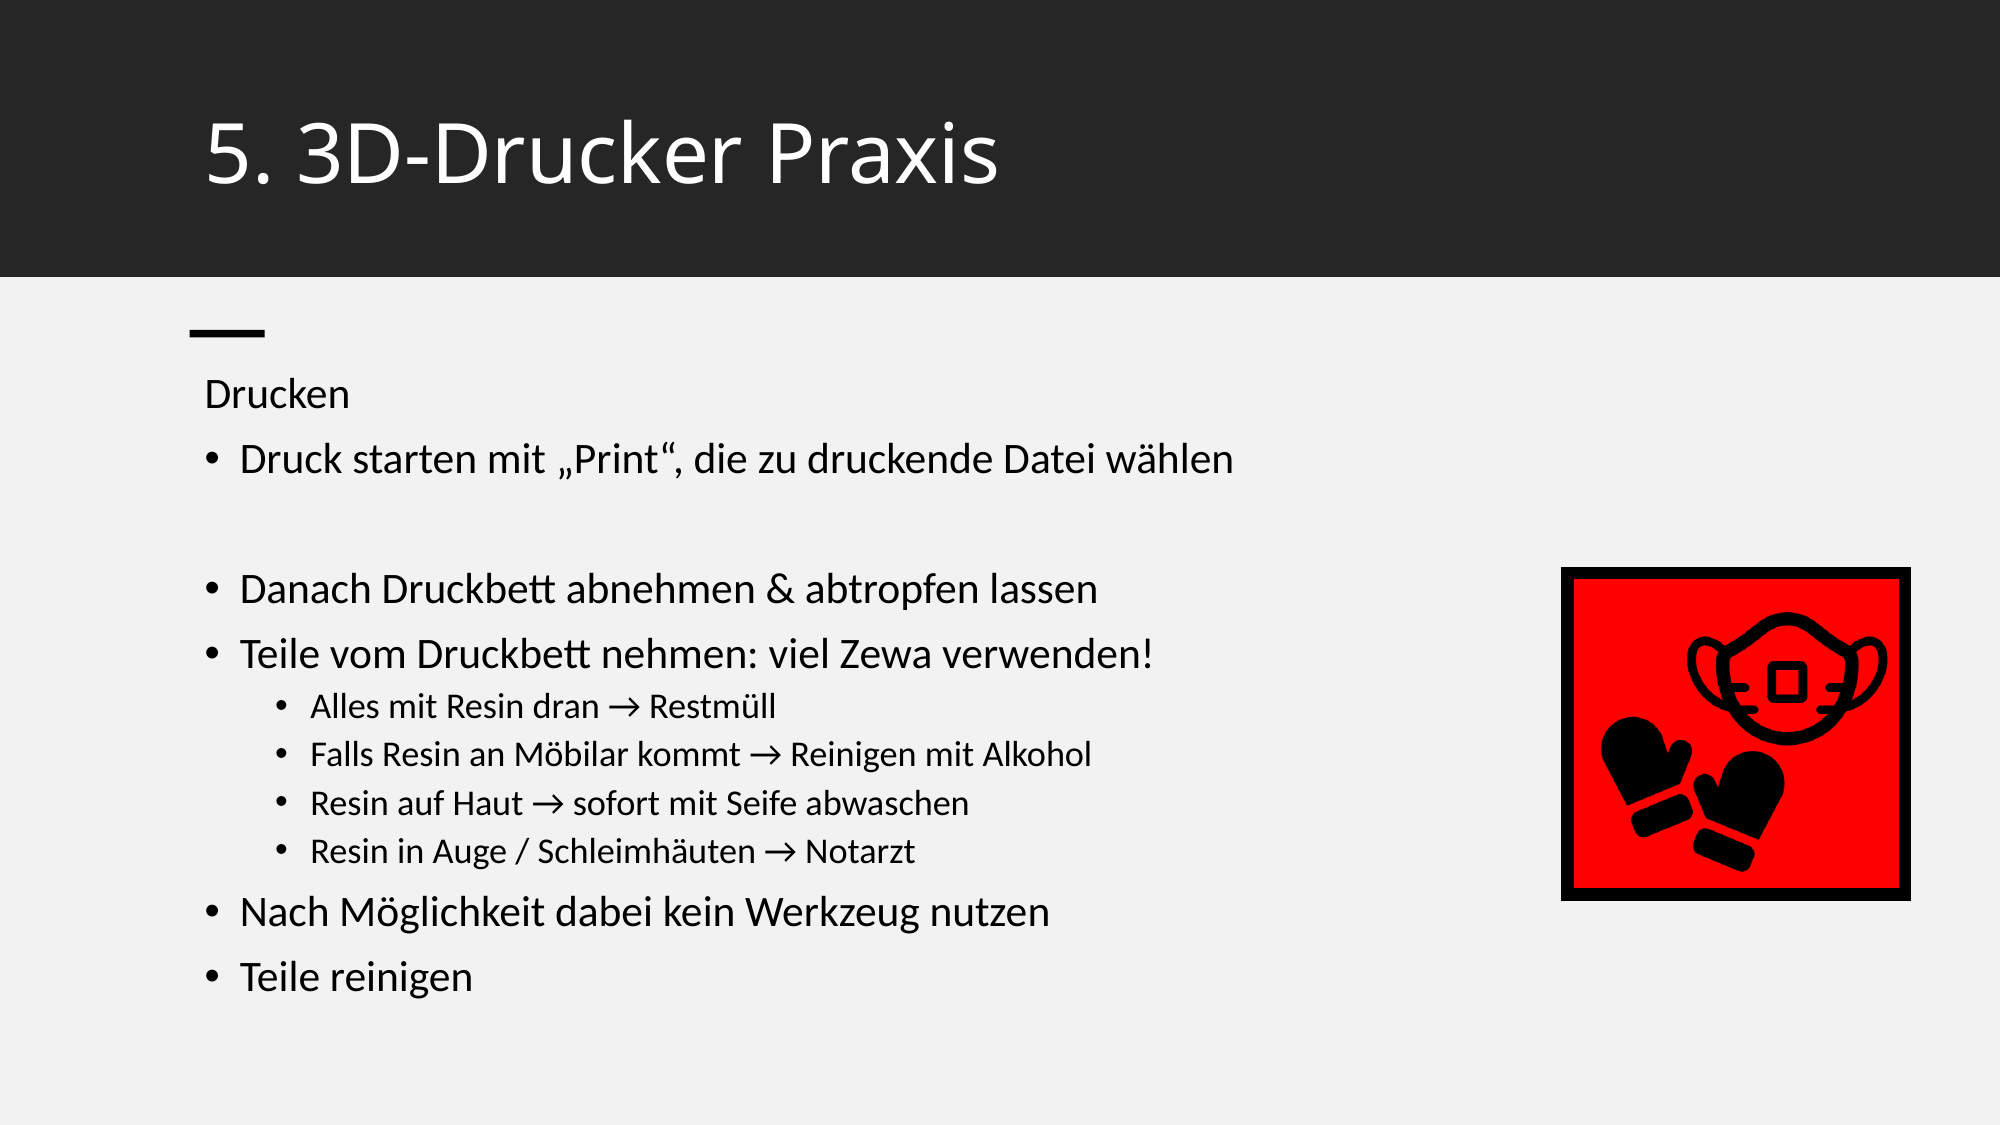

# 5. 3D-Drucker Praxis
Drucken
Druck starten mit „Print“, die zu druckende Datei wählen
Danach Druckbett abnehmen & abtropfen lassen
Teile vom Druckbett nehmen: viel Zewa verwenden!
Alles mit Resin dran → Restmüll
Falls Resin an Möbilar kommt → Reinigen mit Alkohol
Resin auf Haut → sofort mit Seife abwaschen
Resin in Auge / Schleimhäuten → Notarzt
Nach Möglichkeit dabei kein Werkzeug nutzen
Teile reinigen